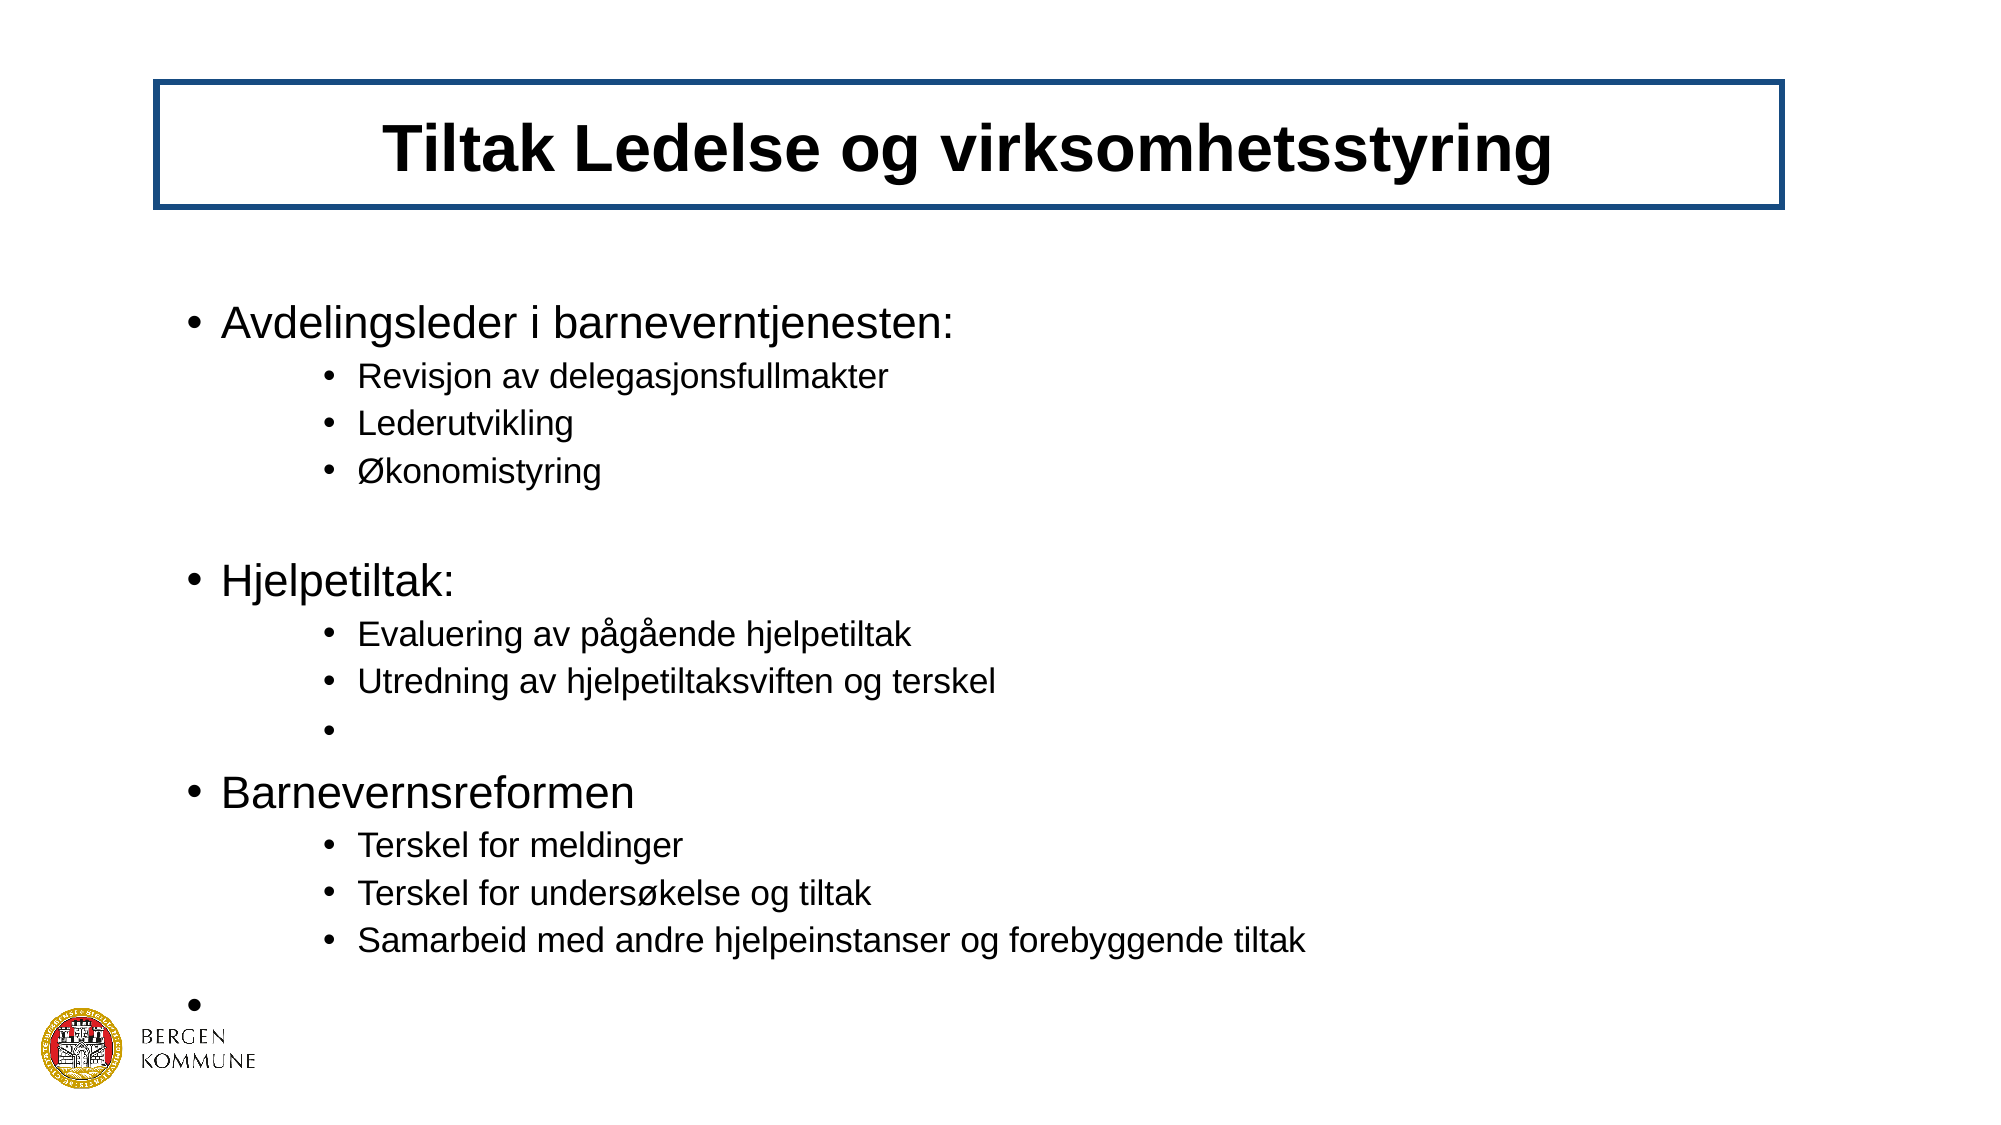

Tiltak Ledelse og virksomhetsstyring
# Avdelingsleder i barneverntjenesten:
Revisjon av delegasjonsfullmakter
Lederutvikling
Økonomistyring
Hjelpetiltak:
Evaluering av pågående hjelpetiltak
Utredning av hjelpetiltaksviften og terskel
Barnevernsreformen
Terskel for meldinger
Terskel for undersøkelse og tiltak
Samarbeid med andre hjelpeinstanser og forebyggende tiltak